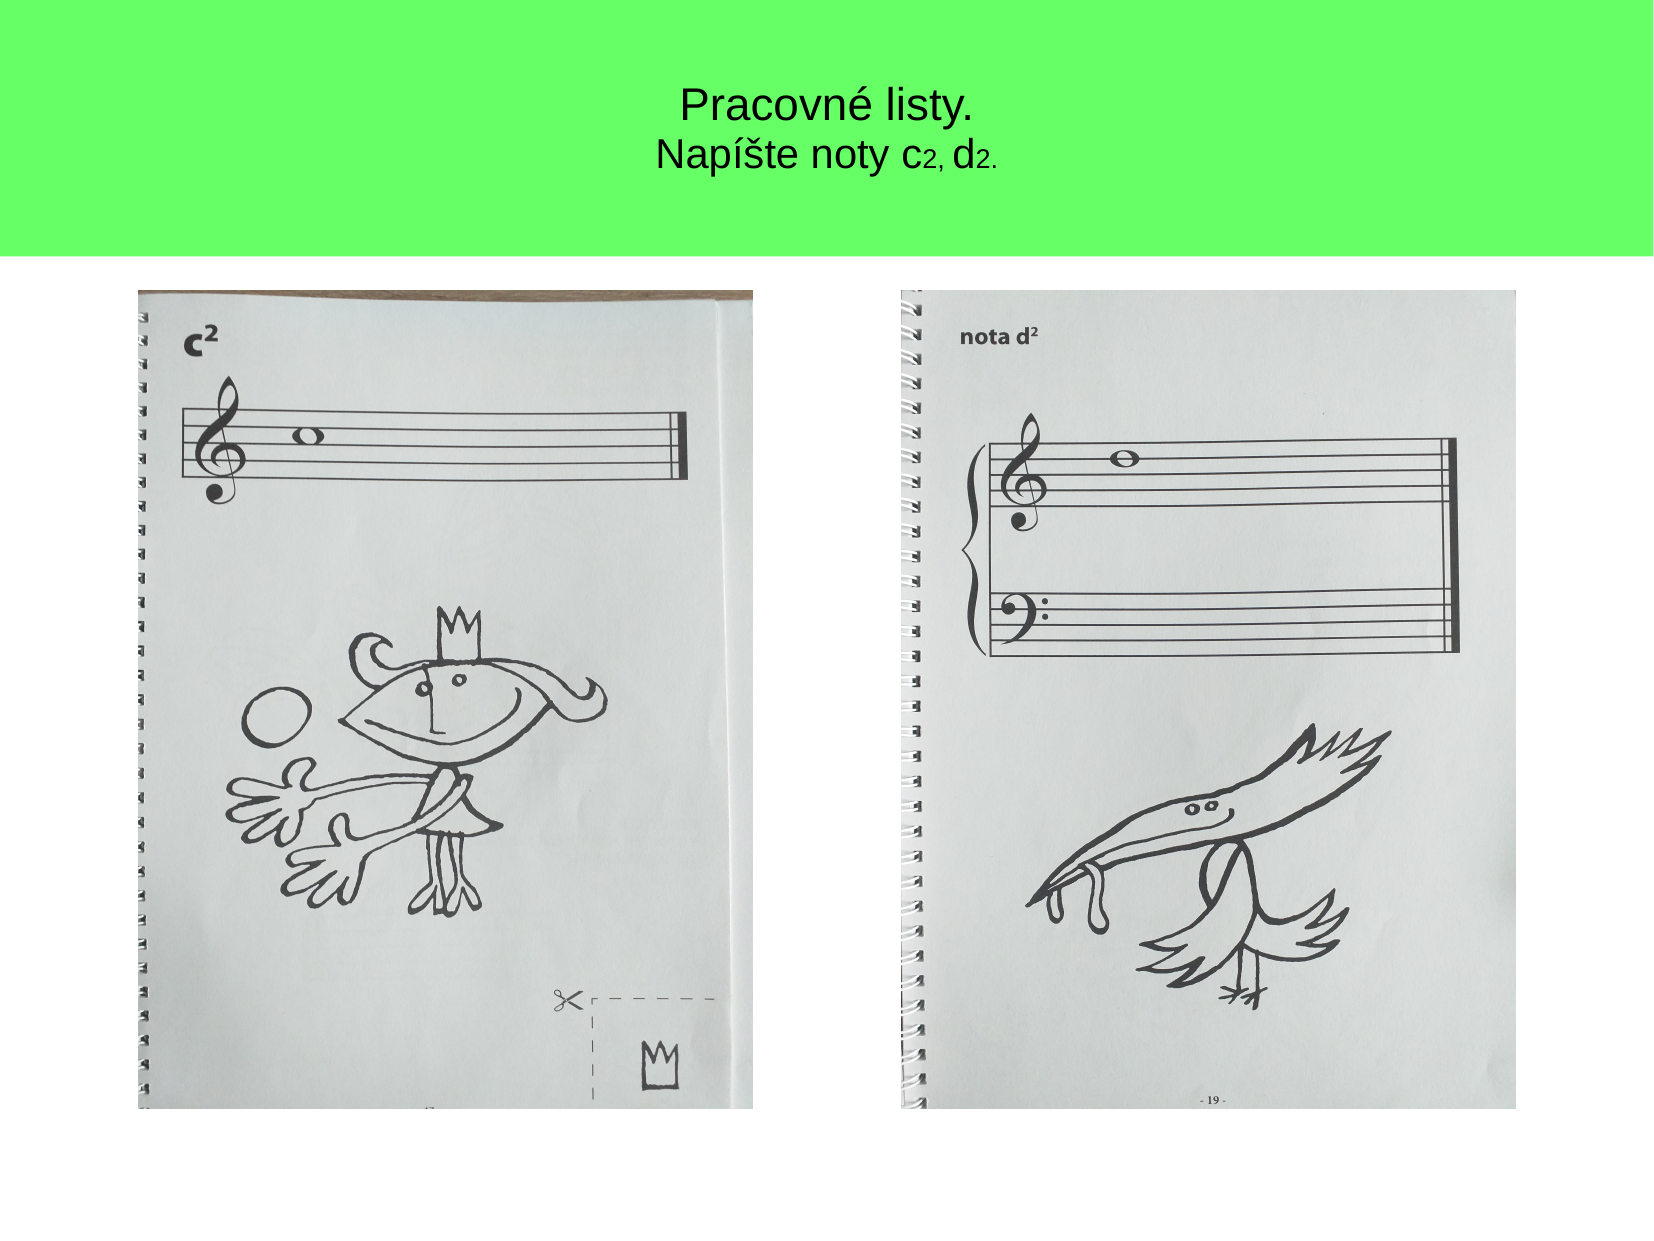

# Pracovné listy. Napíšte noty c2, d2.